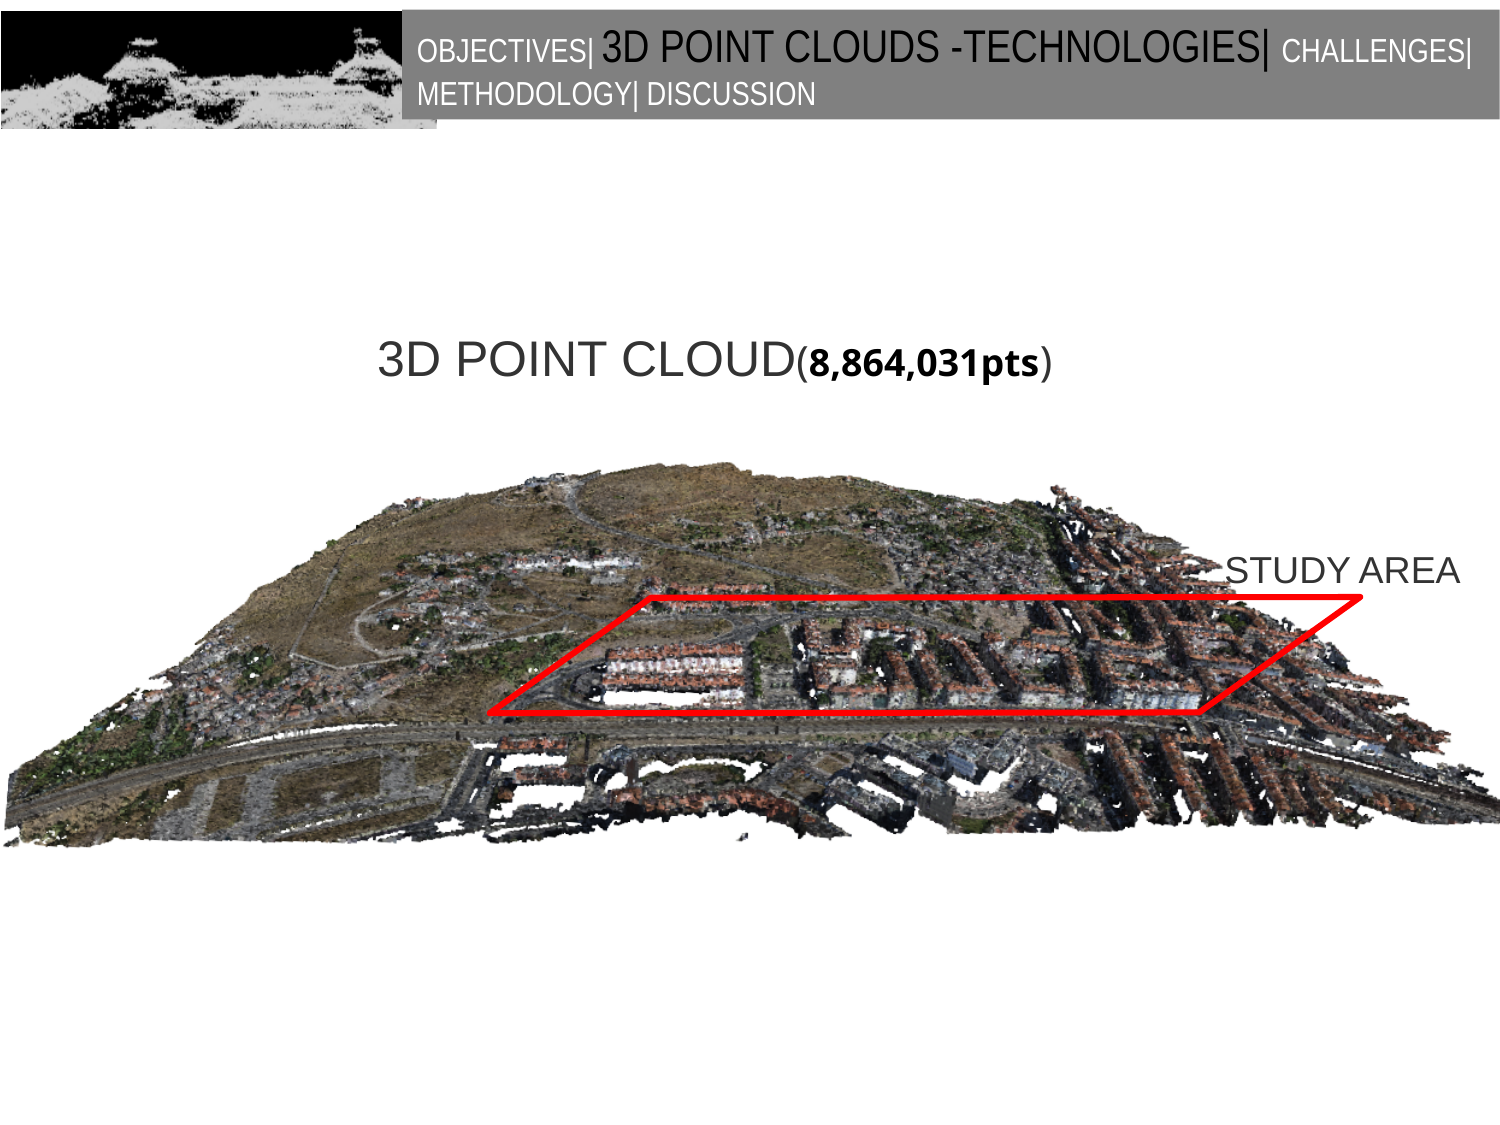

OBJECTIVES| 3D POINT CLOUDS -TECHNOLOGIES| CHALLENGES| METHODOLOGY| DISCUSSION
3D POINT CLOUD(8,864,031pts)
STUDY AREA